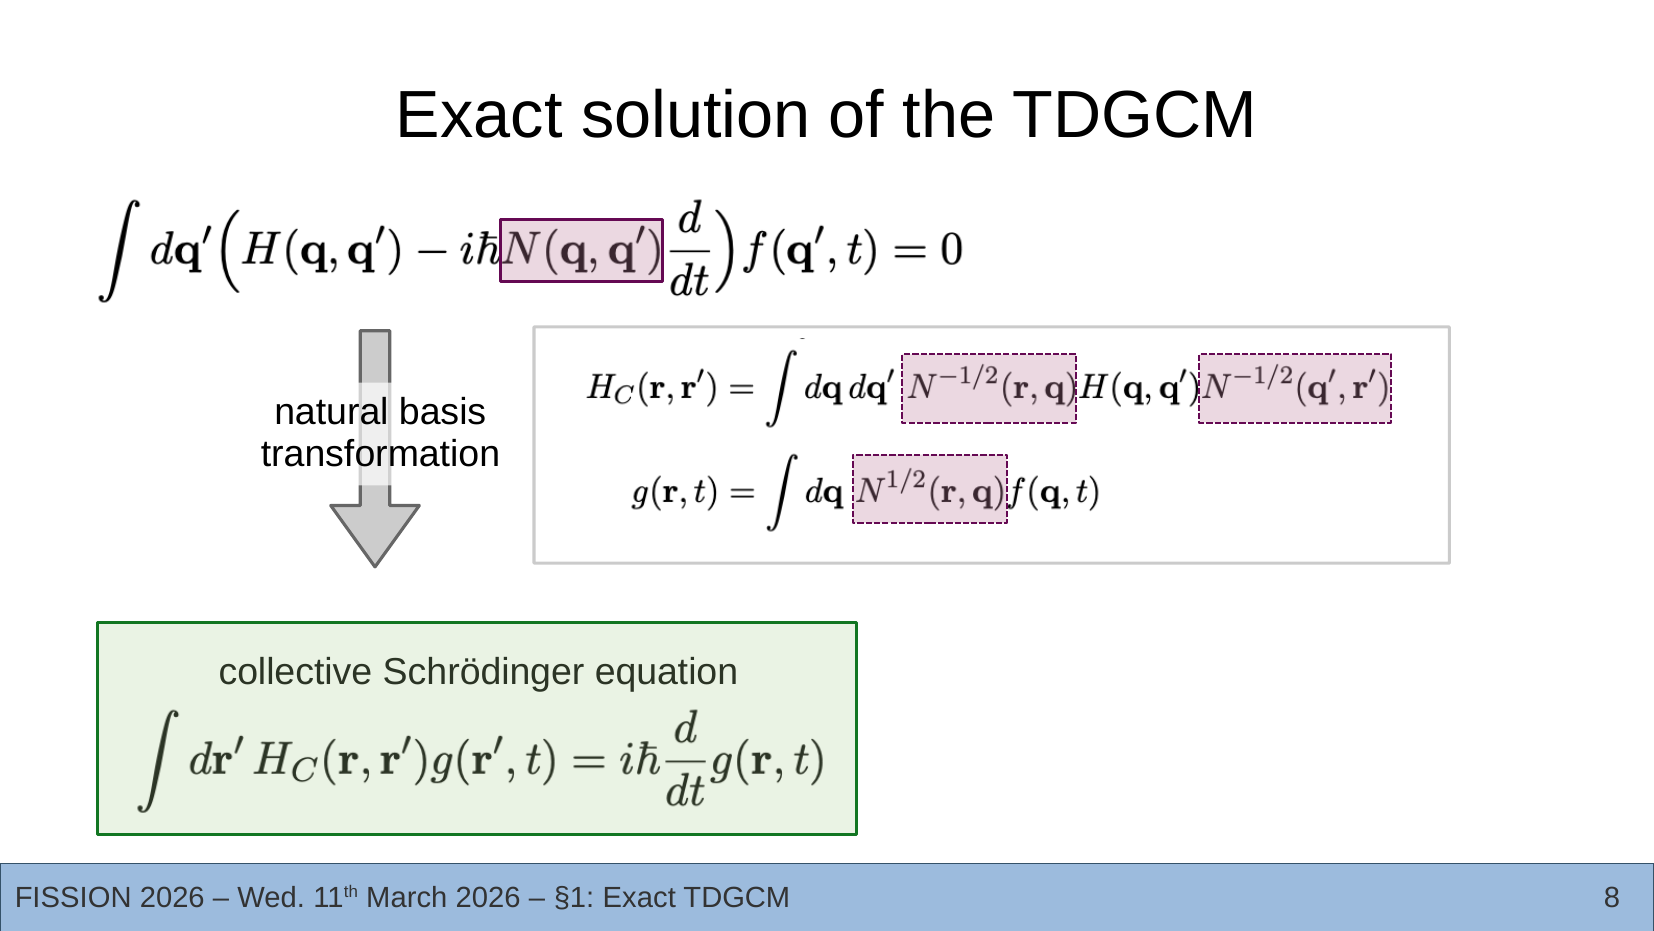

# Exact solution of the TDGCM
natural basis transformation
collective Schrödinger equation
FISSION 2026 – Wed. 11th March 2026 – §1: Exact TDGCM